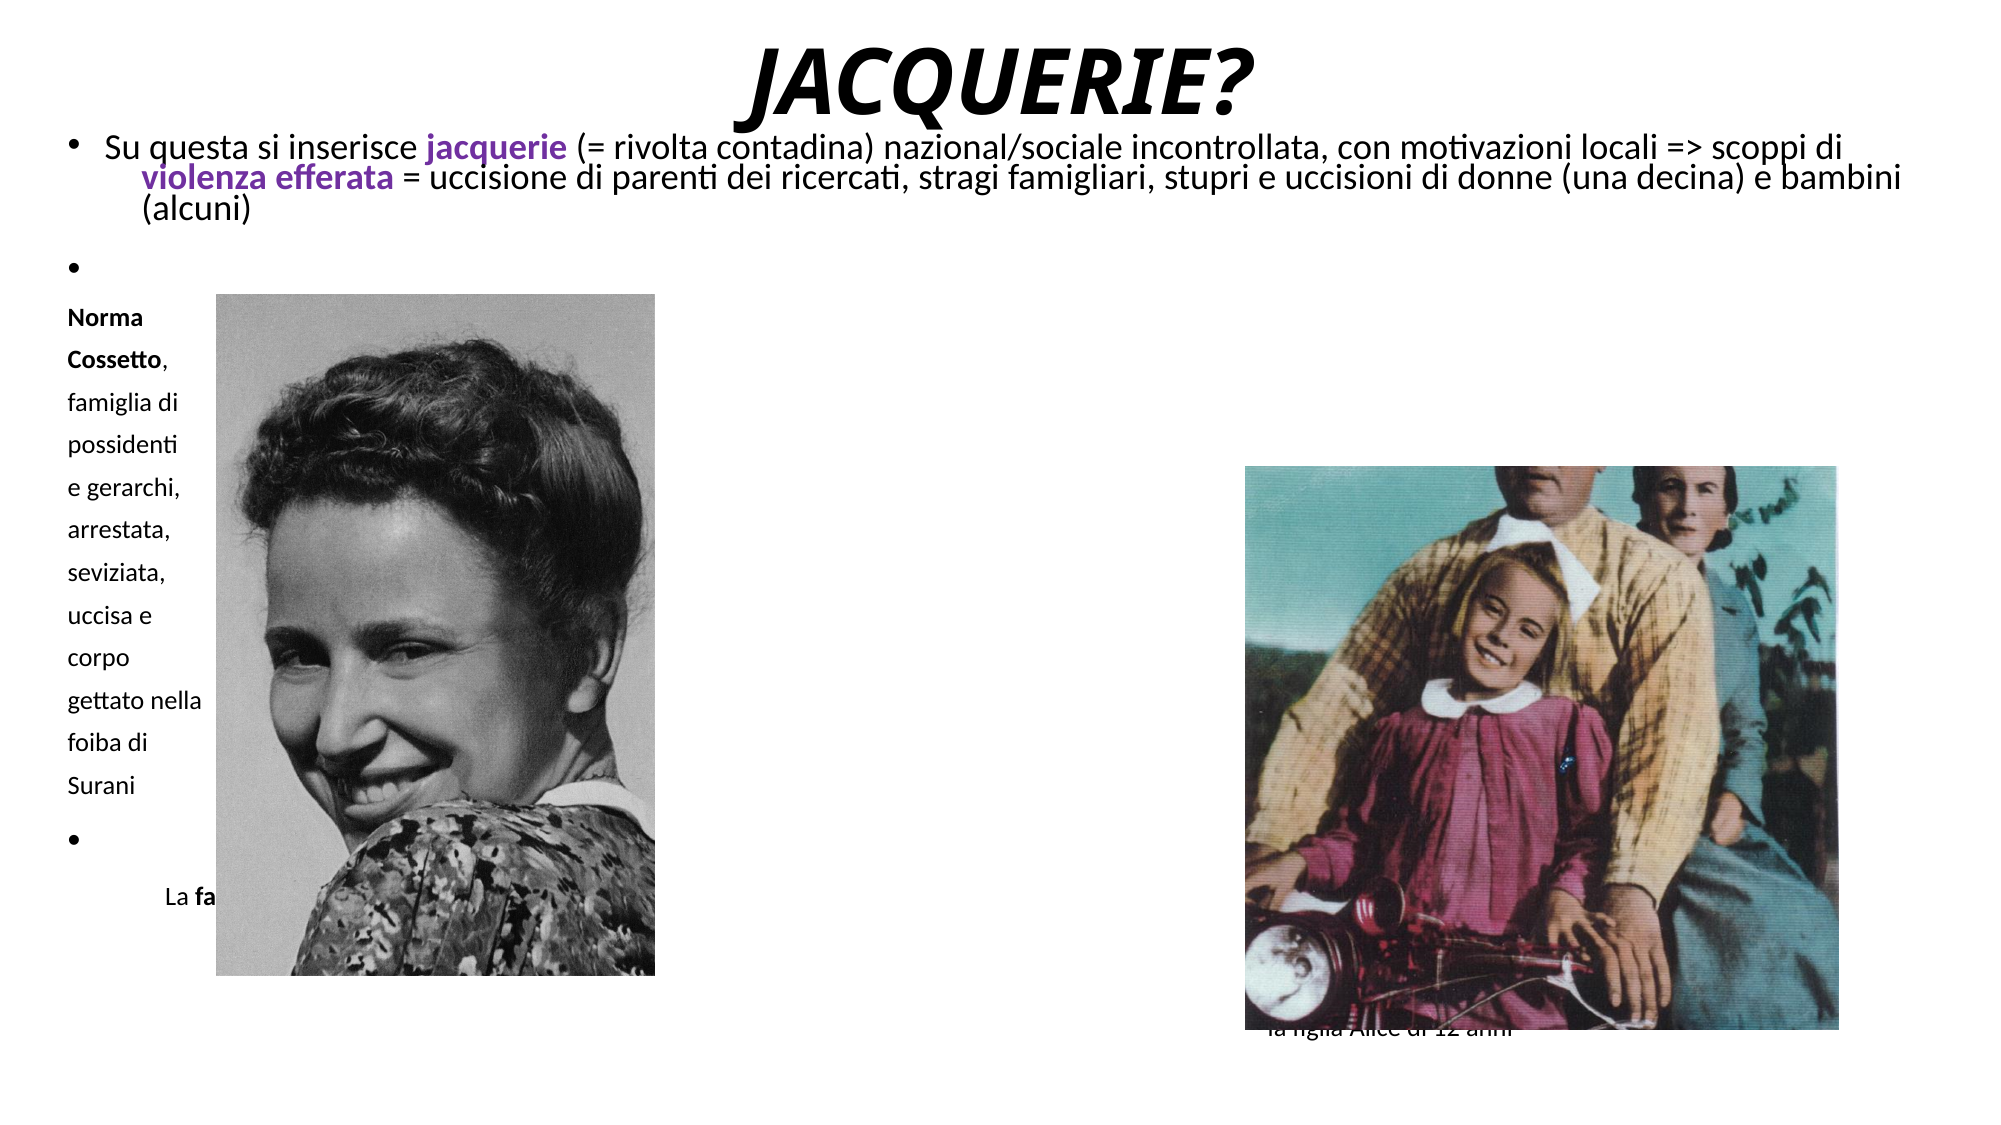

# JACQUERIE?
Su questa si inserisce jacquerie (= rivolta contadina) nazional/sociale incontrollata, con motivazioni locali => scoppi di violenza efferata = uccisione di parenti dei ricercati, stragi famigliari, stupri e uccisioni di donne (una decina) e bambini (alcuni)
Norma
Cossetto,
famiglia di
possidenti
e gerarchi,
arrestata,
seviziata,
uccisa e
corpo
gettato nella
foiba di
Surani
				 La famiglia Abbà di Rovigno:
 tutti e tre i componenti scomparvero
 nelle foibe istriane: il padre Giorgio,
 vigile urbano, la moglie Giuseppina e
 la figlia Alice di 12 anni